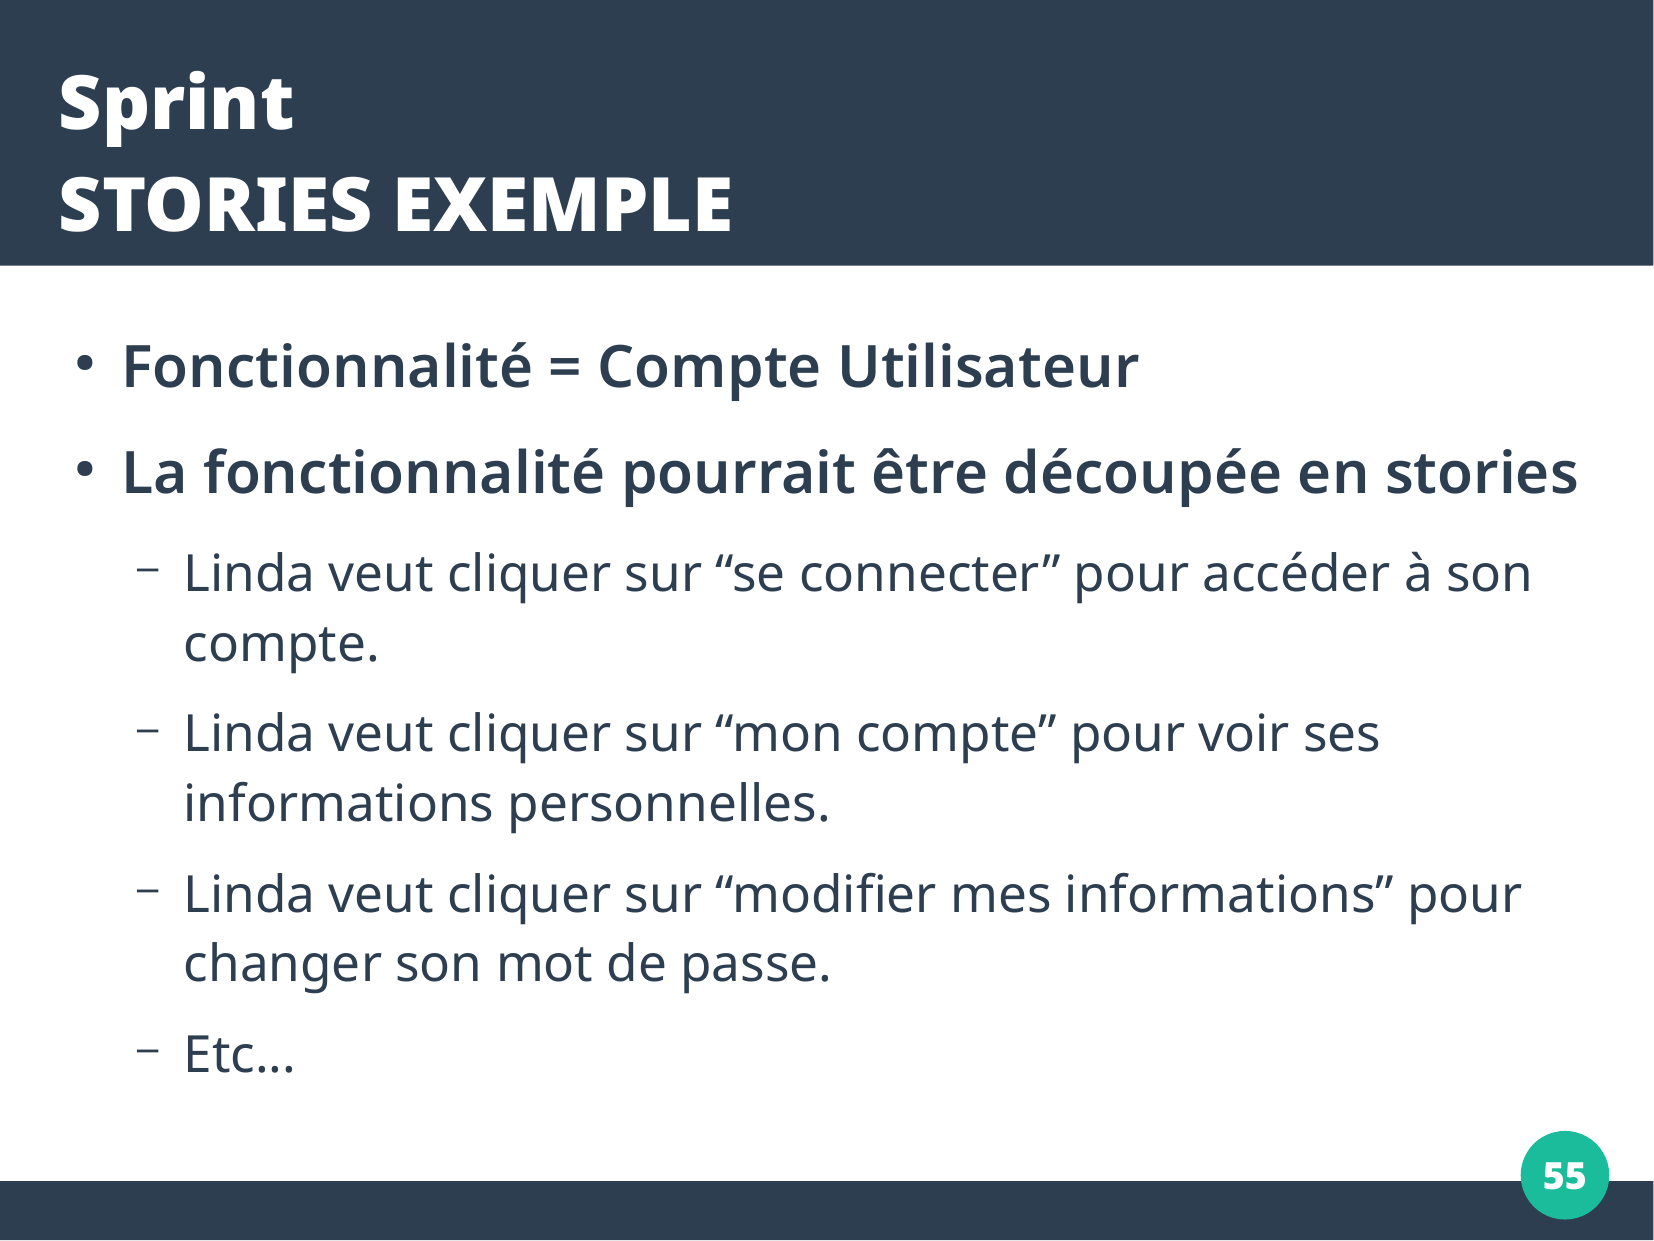

# Sprint STORIES EXEMPLE
Fonctionnalité = Compte Utilisateur
La fonctionnalité pourrait être découpée en stories
Linda veut cliquer sur “se connecter” pour accéder à son compte.
Linda veut cliquer sur “mon compte” pour voir ses informations personnelles.
Linda veut cliquer sur “modifier mes informations” pour changer son mot de passe.
Etc...
55